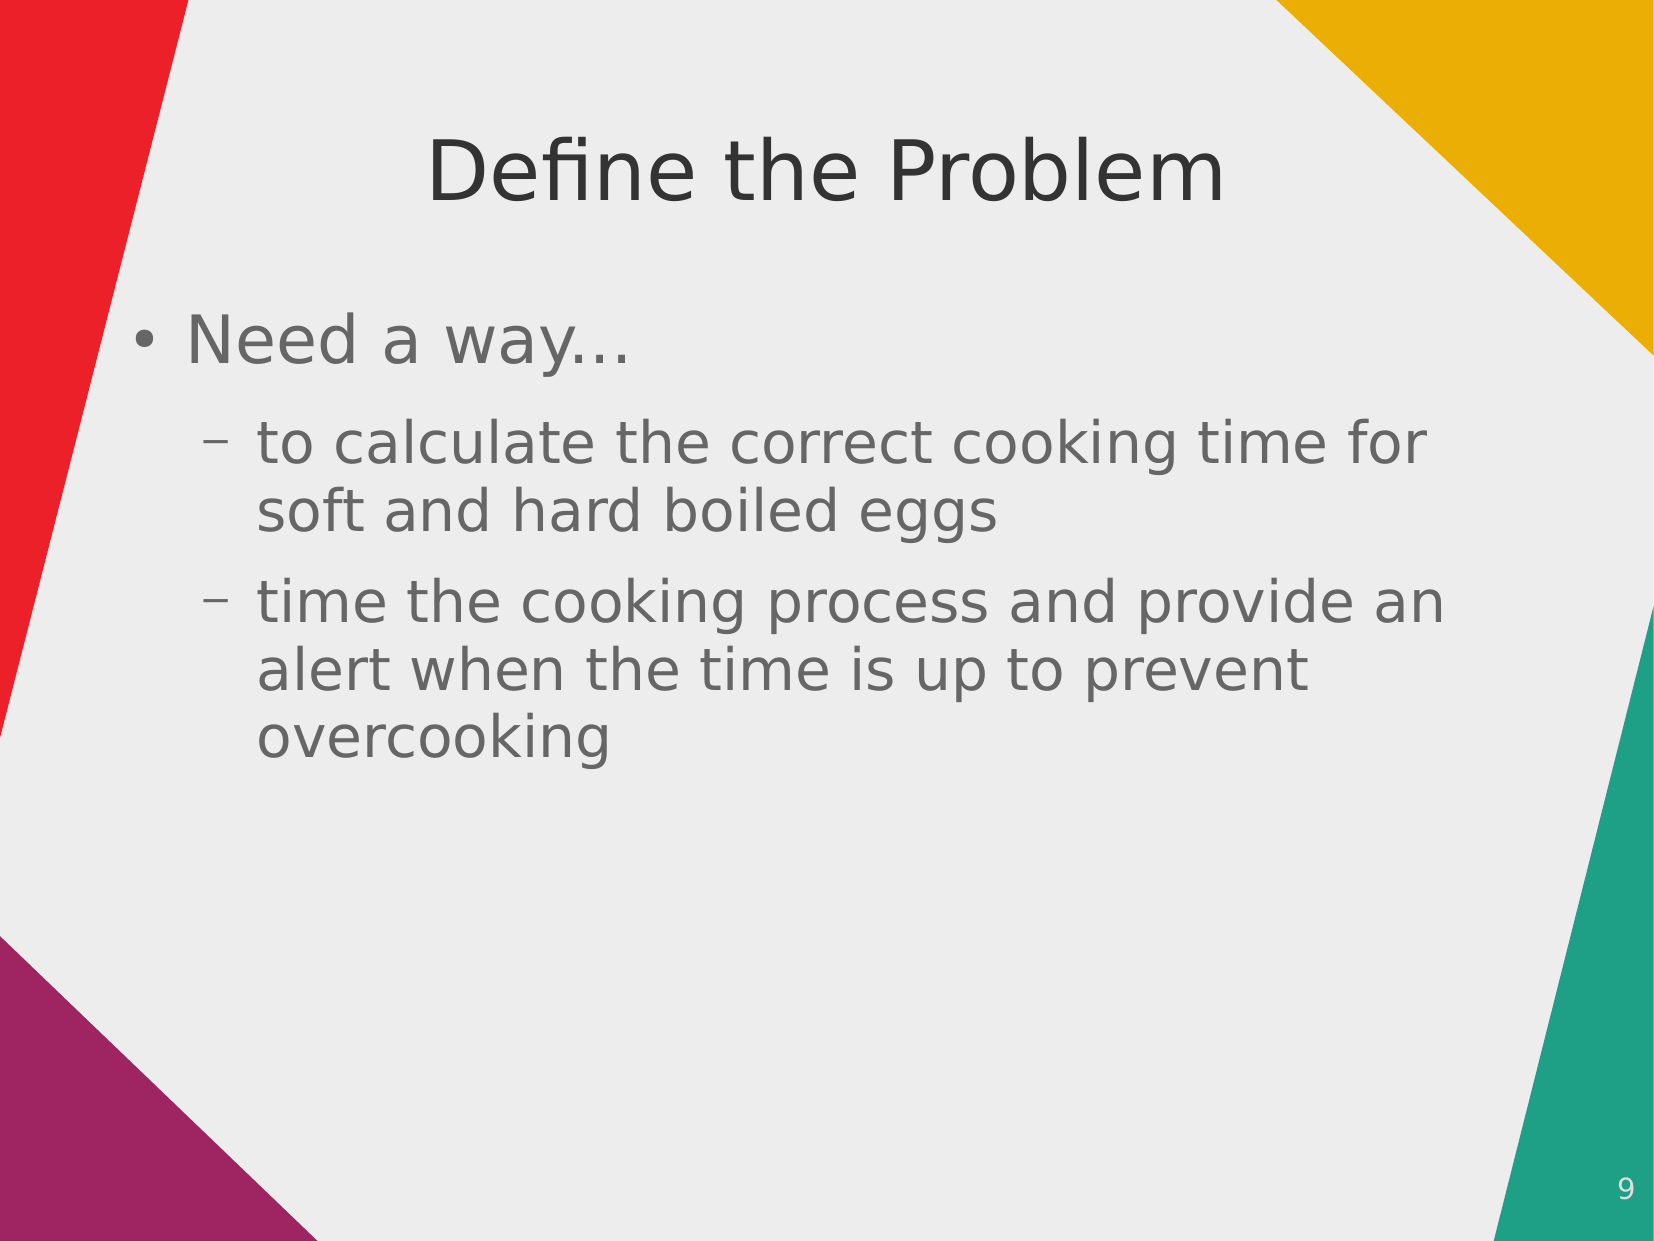

# Define the Problem
Need a way...
to calculate the correct cooking time for soft and hard boiled eggs
time the cooking process and provide an alert when the time is up to prevent overcooking
9